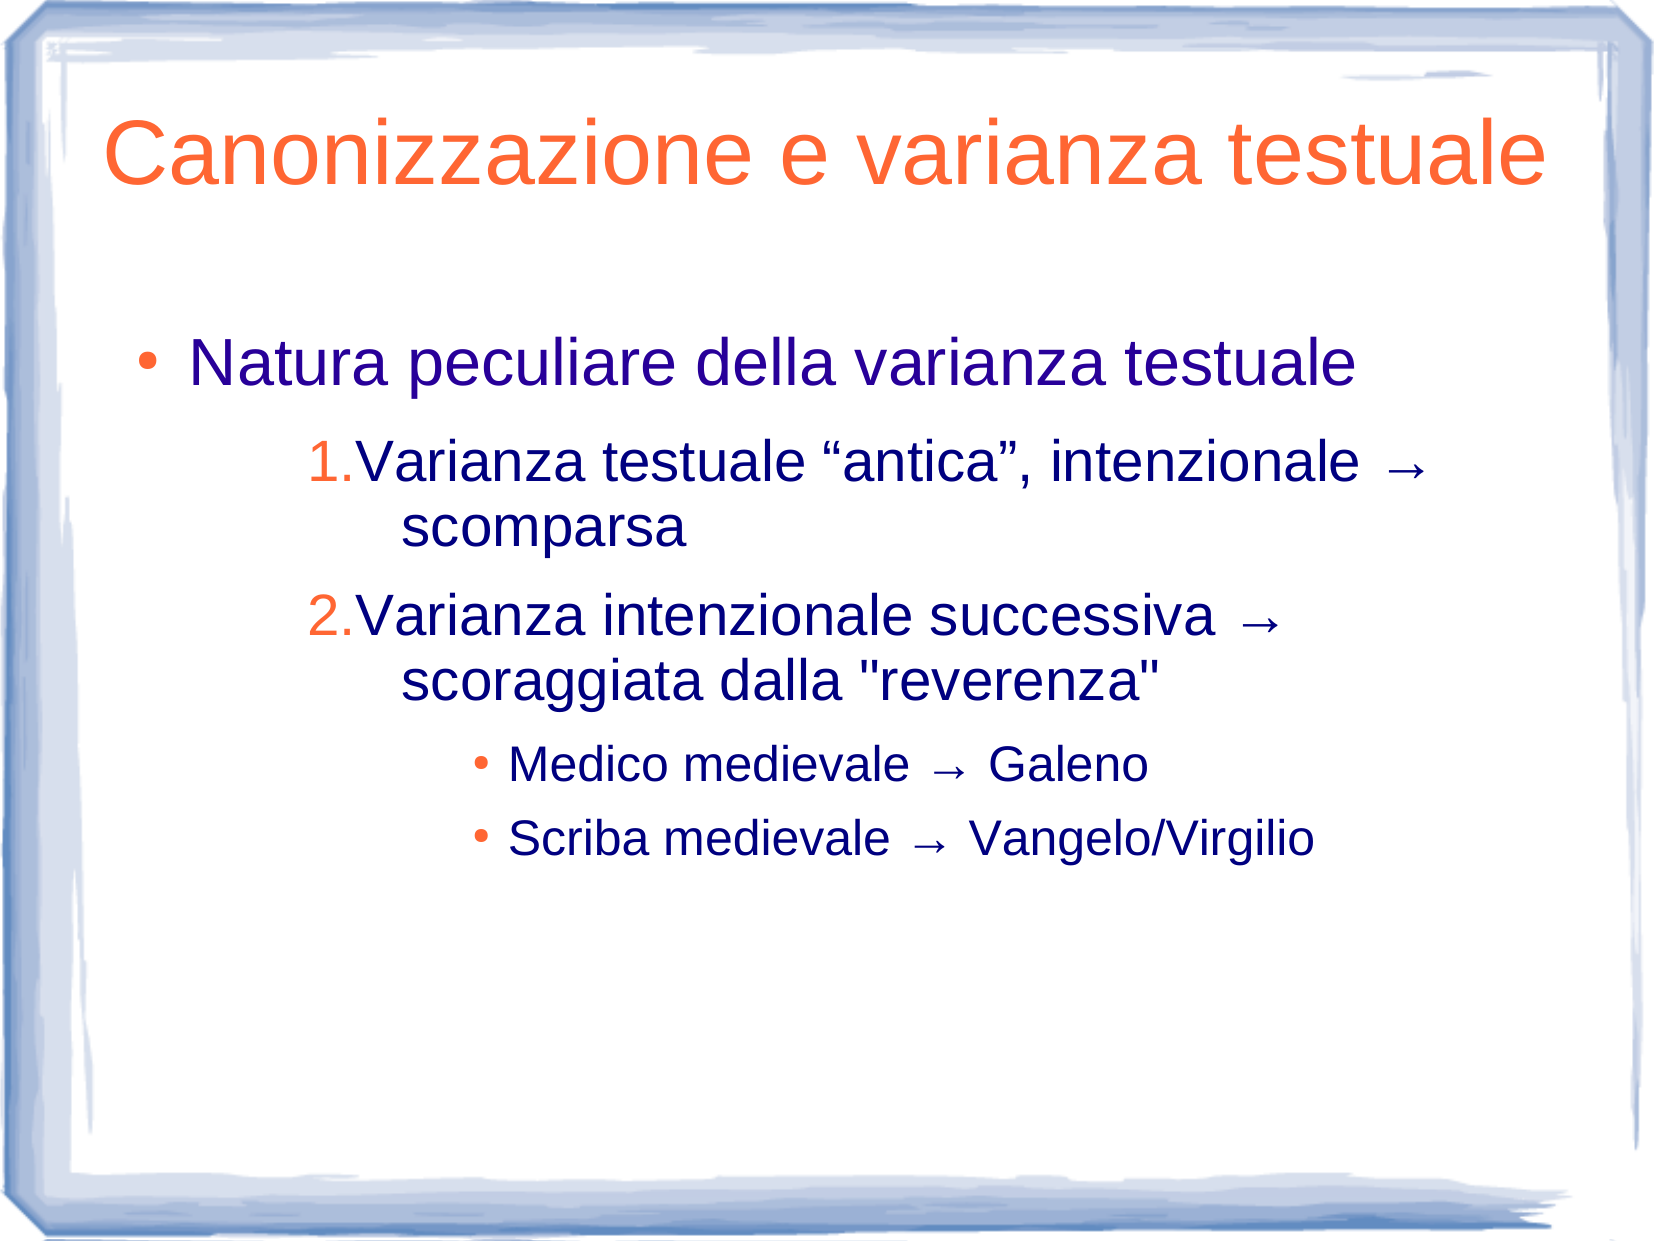

# Canonizzazione e varianza testuale
Natura peculiare della varianza testuale
Varianza testuale “antica”, intenzionale → scomparsa
Varianza intenzionale successiva → scoraggiata dalla "reverenza"
Medico medievale → Galeno
Scriba medievale → Vangelo/Virgilio